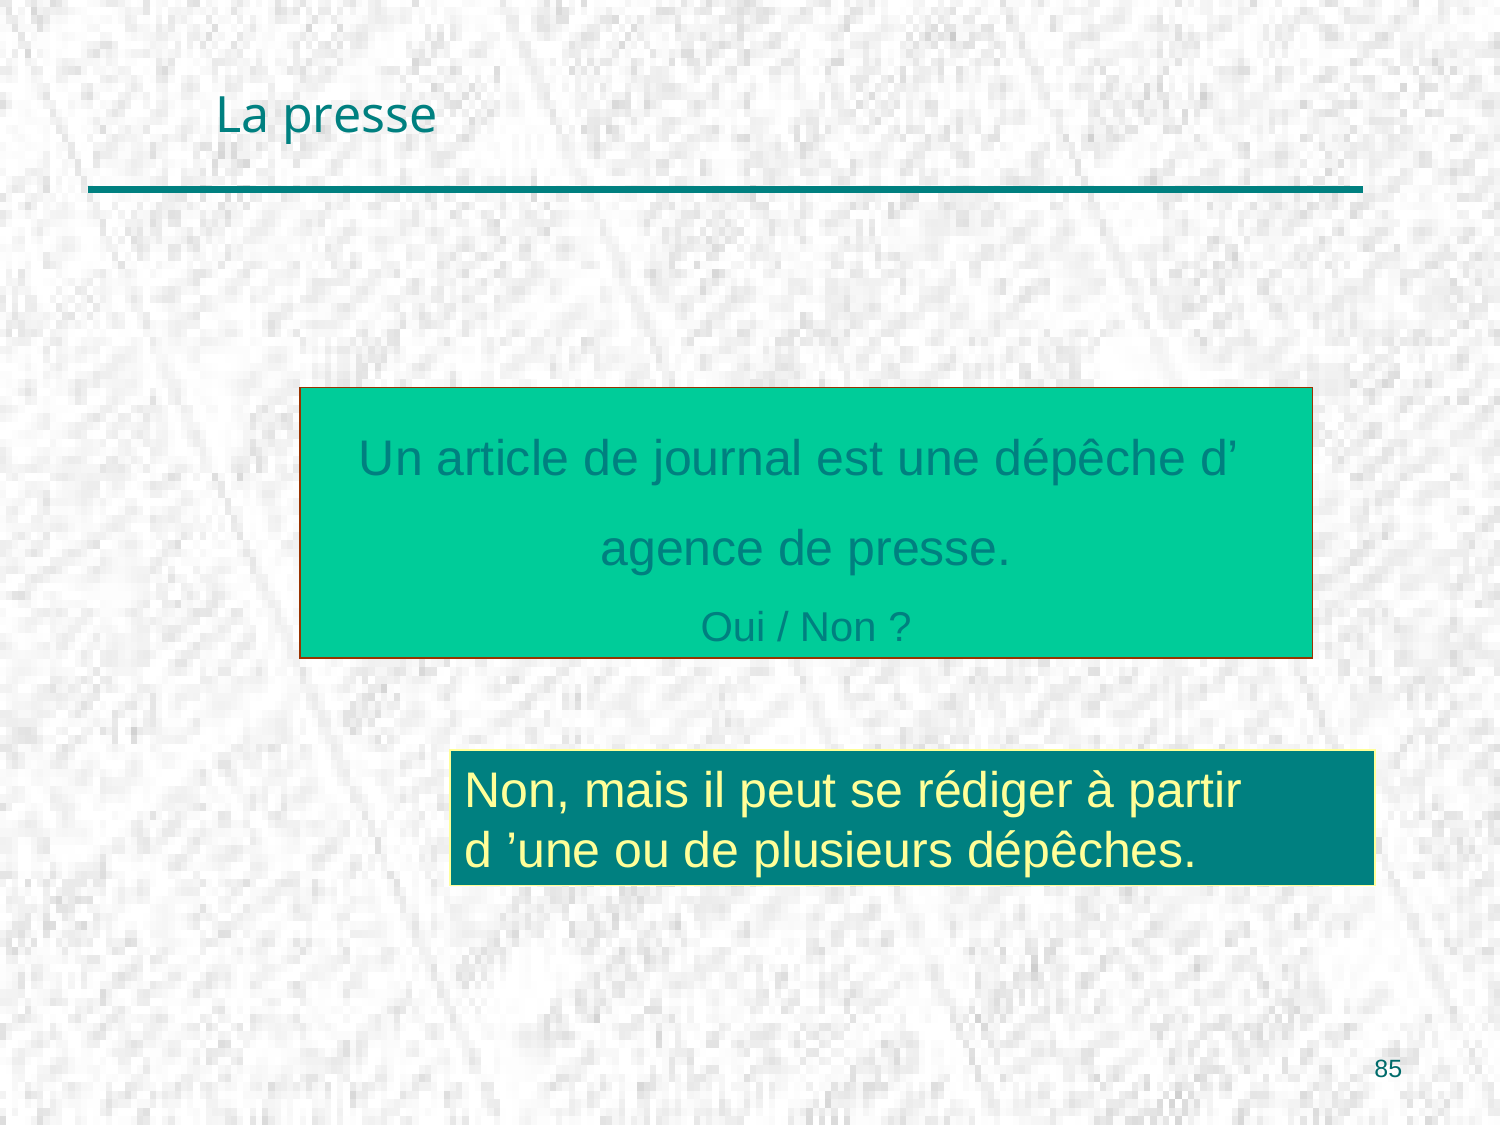

La presse
Un article de journal est une dépêche d’ agence de presse.
Oui / Non ?
Non, mais il peut se rédiger à partir d ’une ou de plusieurs dépêches.
85